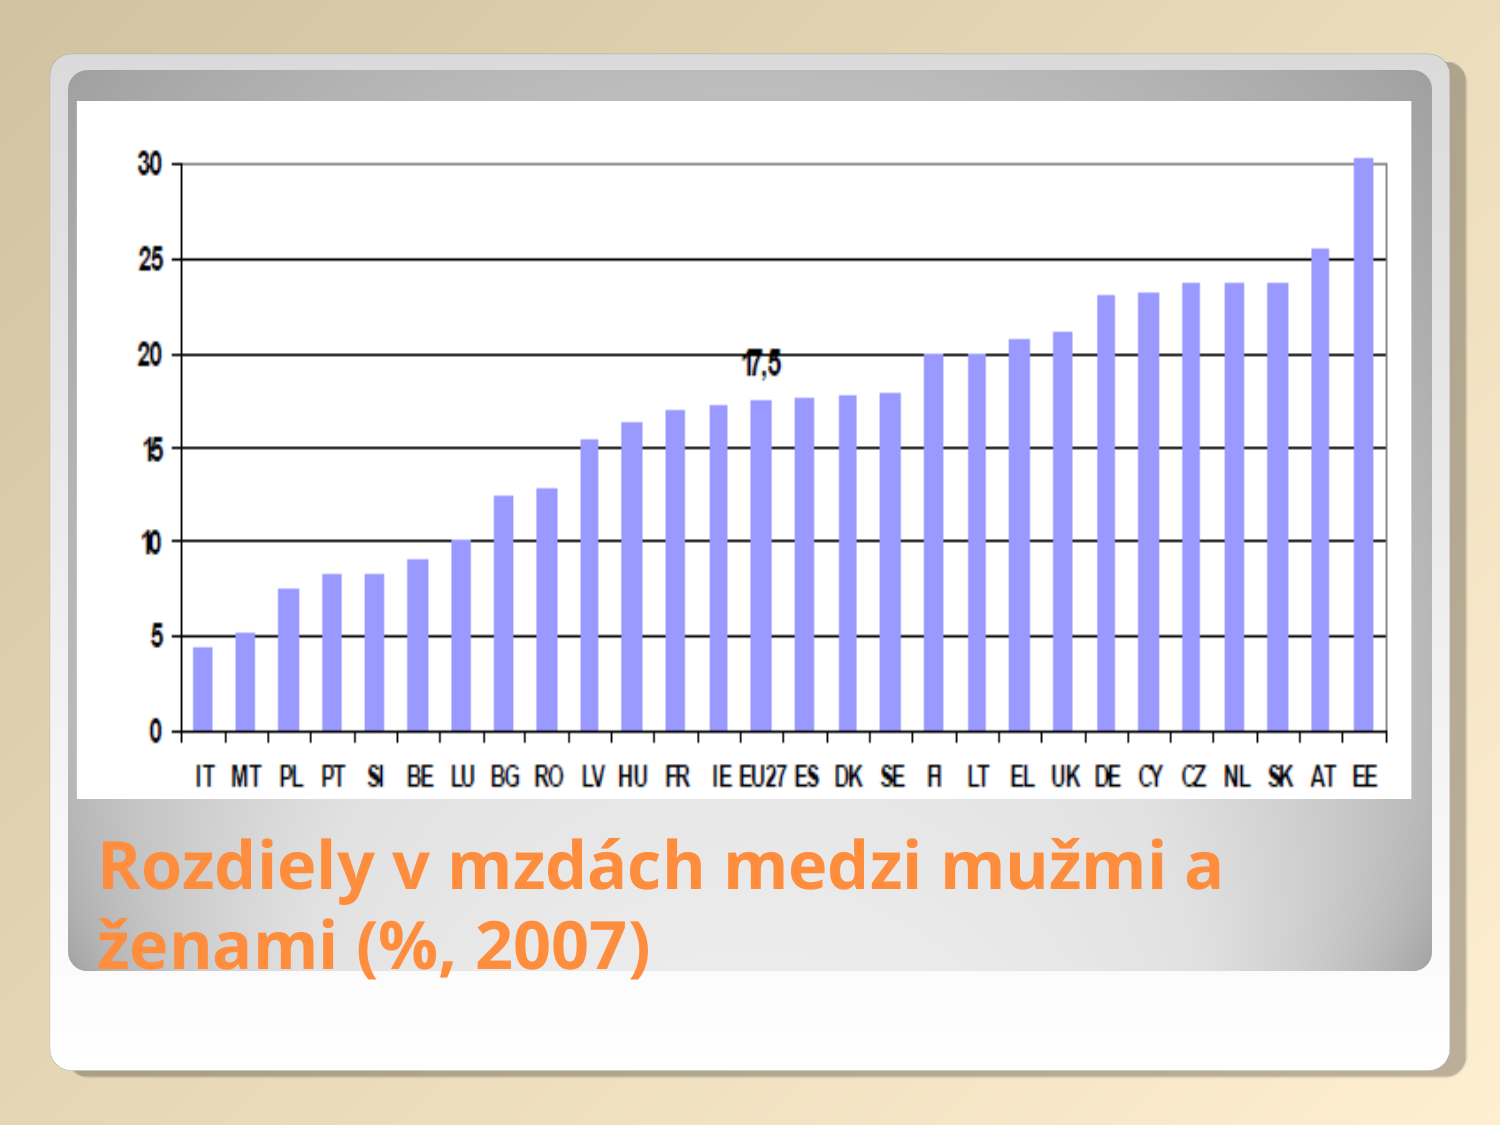

# Rozdiely v mzdách medzi mužmi a ženami (%, 2007)